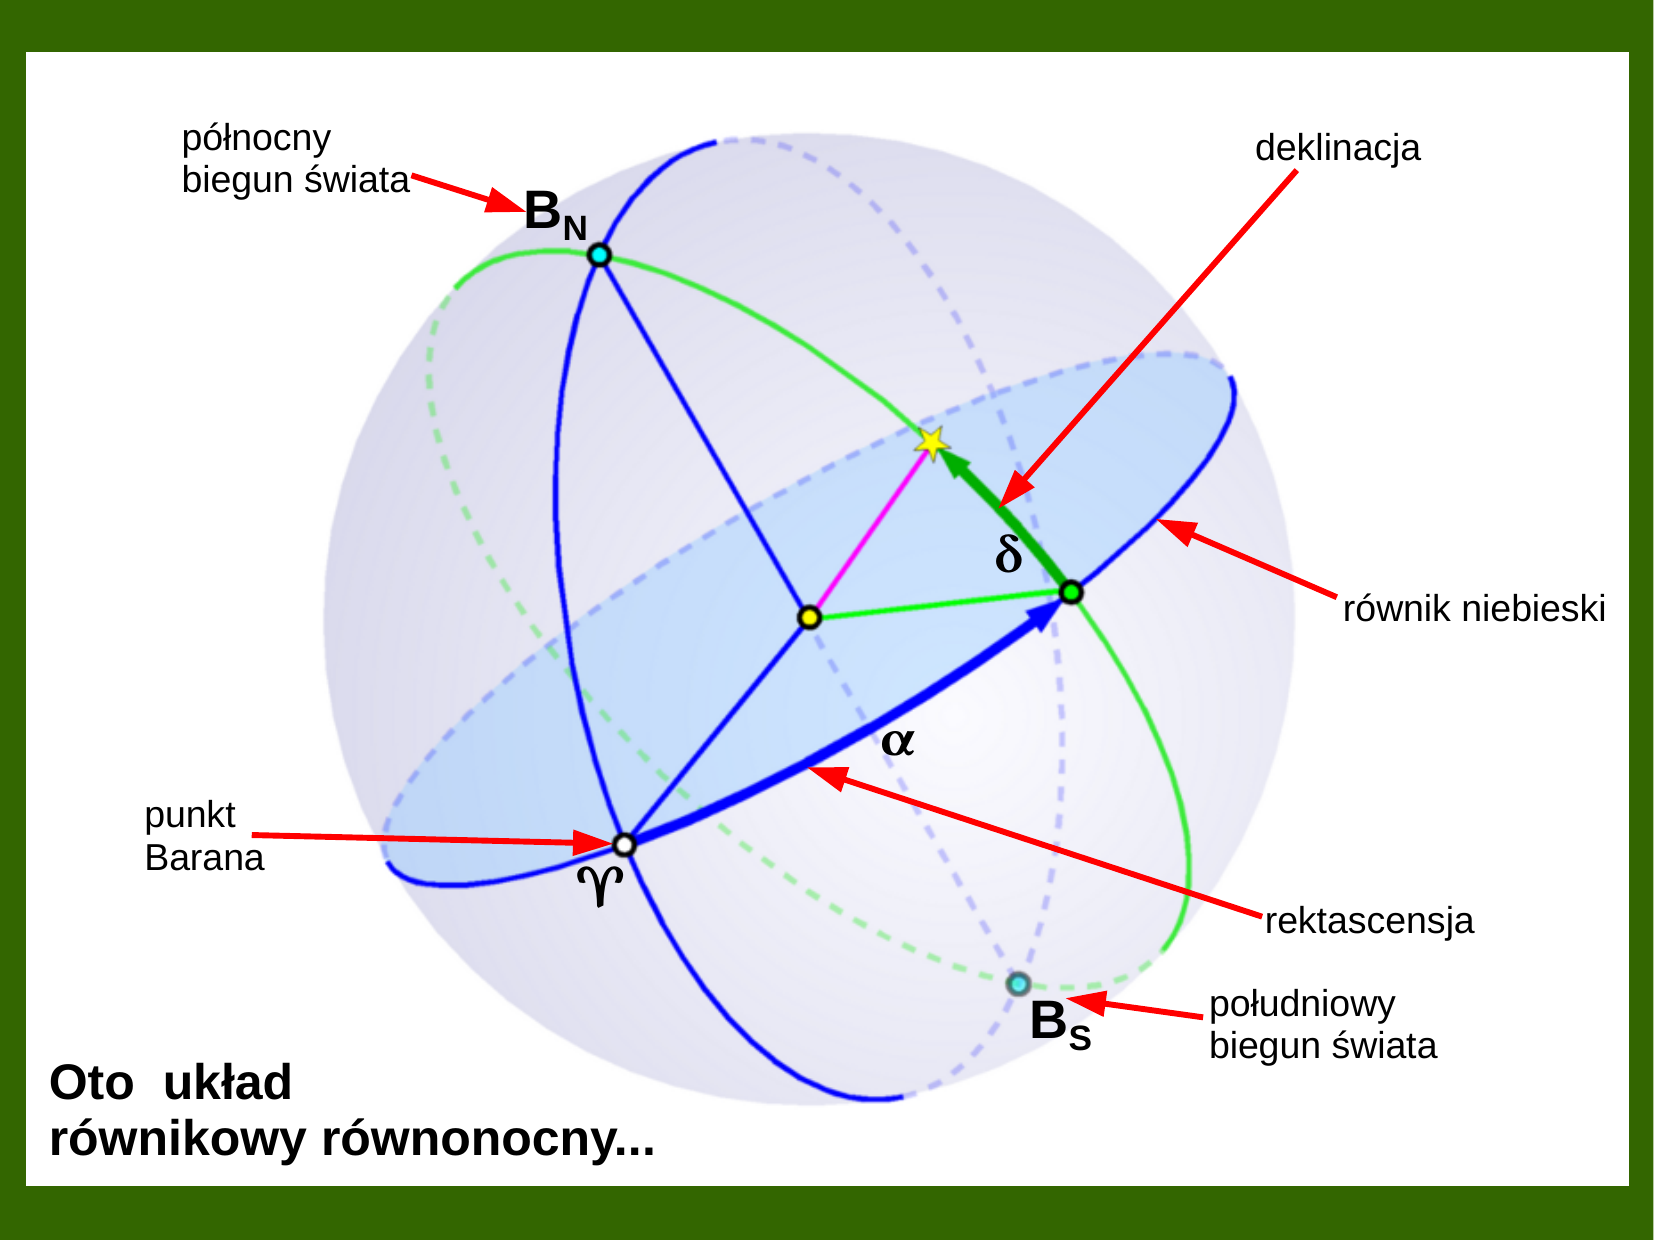

północny
biegun świata
deklinacja
BN
δ
równik niebieski
α
punkt
Barana
♈
rektascensja
południowy
biegun świata
BS
Oto układ
równikowy równonocny...